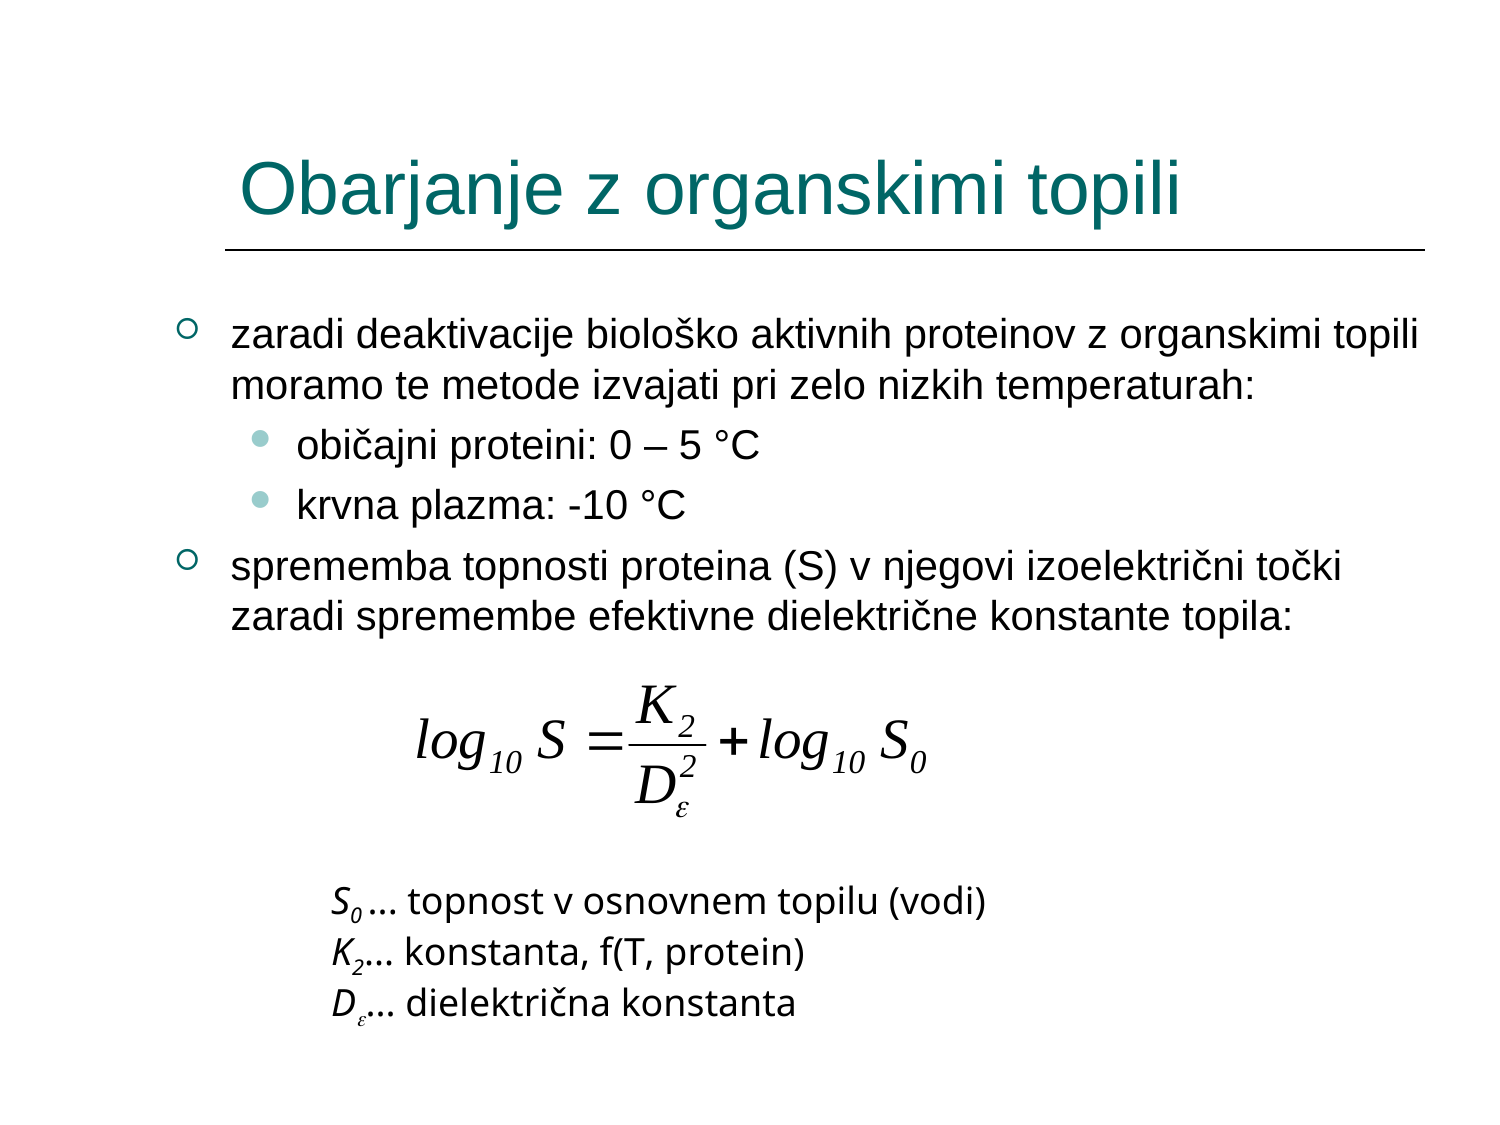

# Obarjanje z organskimi topili
zaradi deaktivacije biološko aktivnih proteinov z organskimi topili moramo te metode izvajati pri zelo nizkih temperaturah:
običajni proteini: 0 – 5 °C
krvna plazma: -10 °C
sprememba topnosti proteina (S) v njegovi izoelektrični točki zaradi spremembe efektivne dielektrične konstante topila:
S0 ... topnost v osnovnem topilu (vodi)
K2... konstanta, f(T, protein)
D... dielektrična konstanta